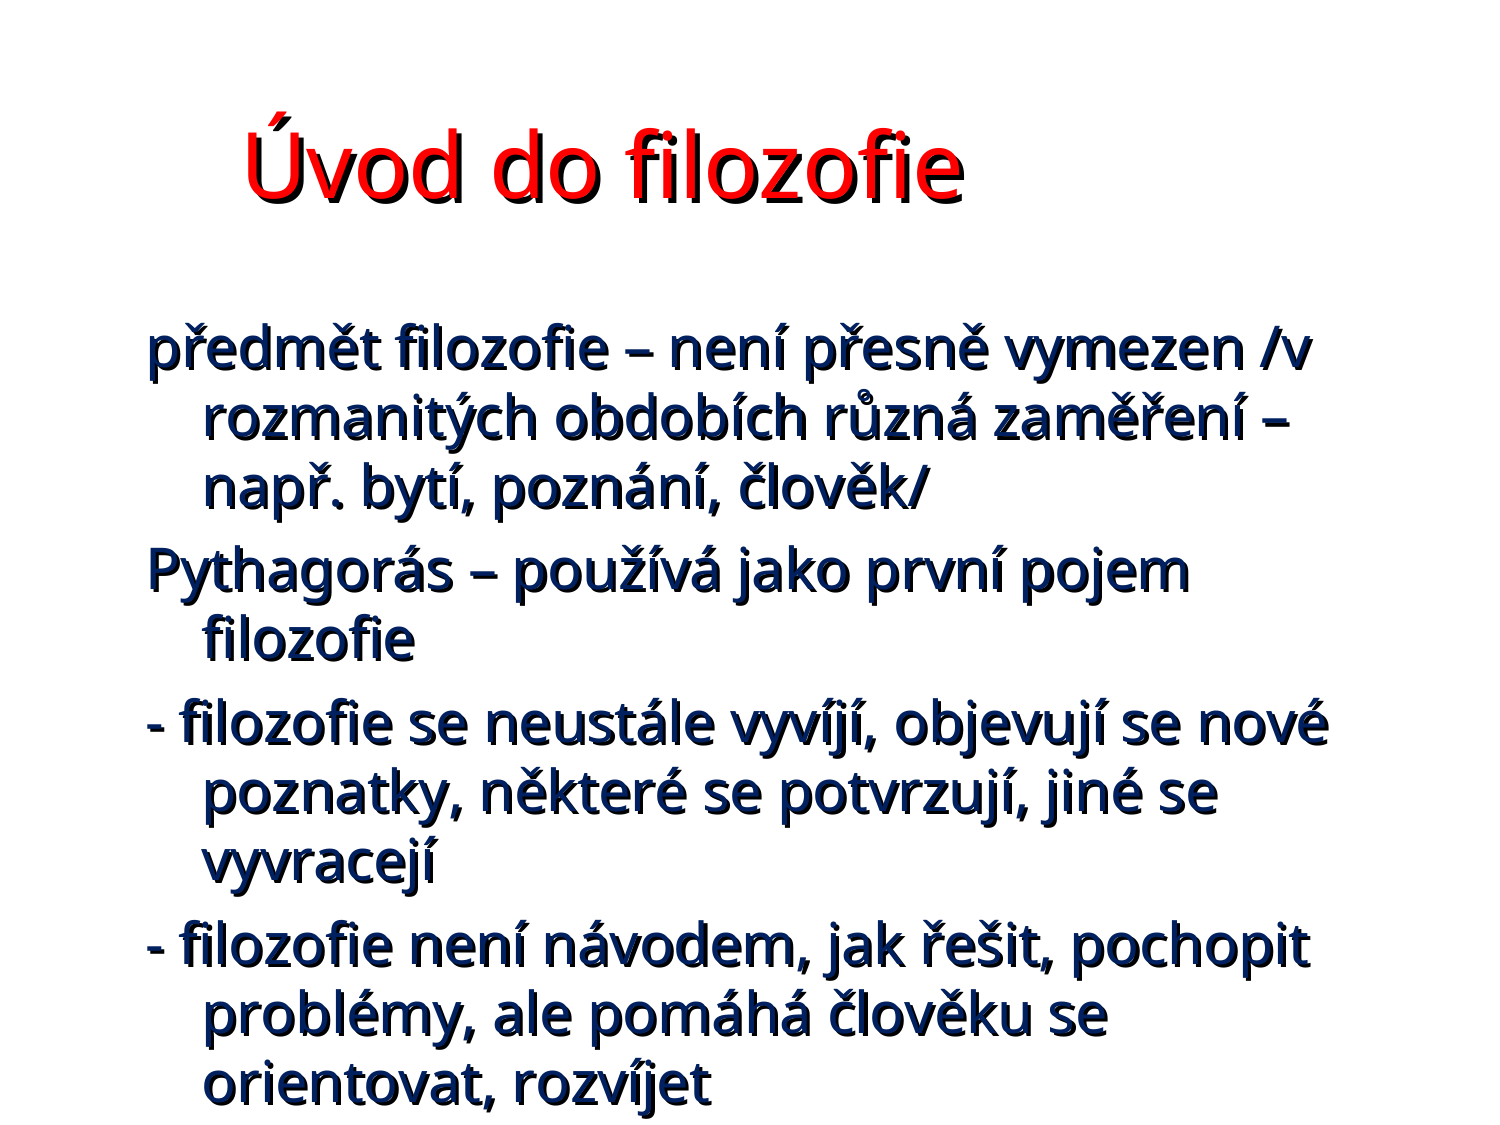

# Úvod do filozofie
předmět filozofie – není přesně vymezen /v rozmanitých obdobích různá zaměření – např. bytí, poznání, člověk/
Pythagorás – používá jako první pojem filozofie
- filozofie se neustále vyvíjí, objevují se nové poznatky, některé se potvrzují, jiné se vyvracejí
- filozofie není návodem, jak řešit, pochopit problémy, ale pomáhá člověku se orientovat, rozvíjet